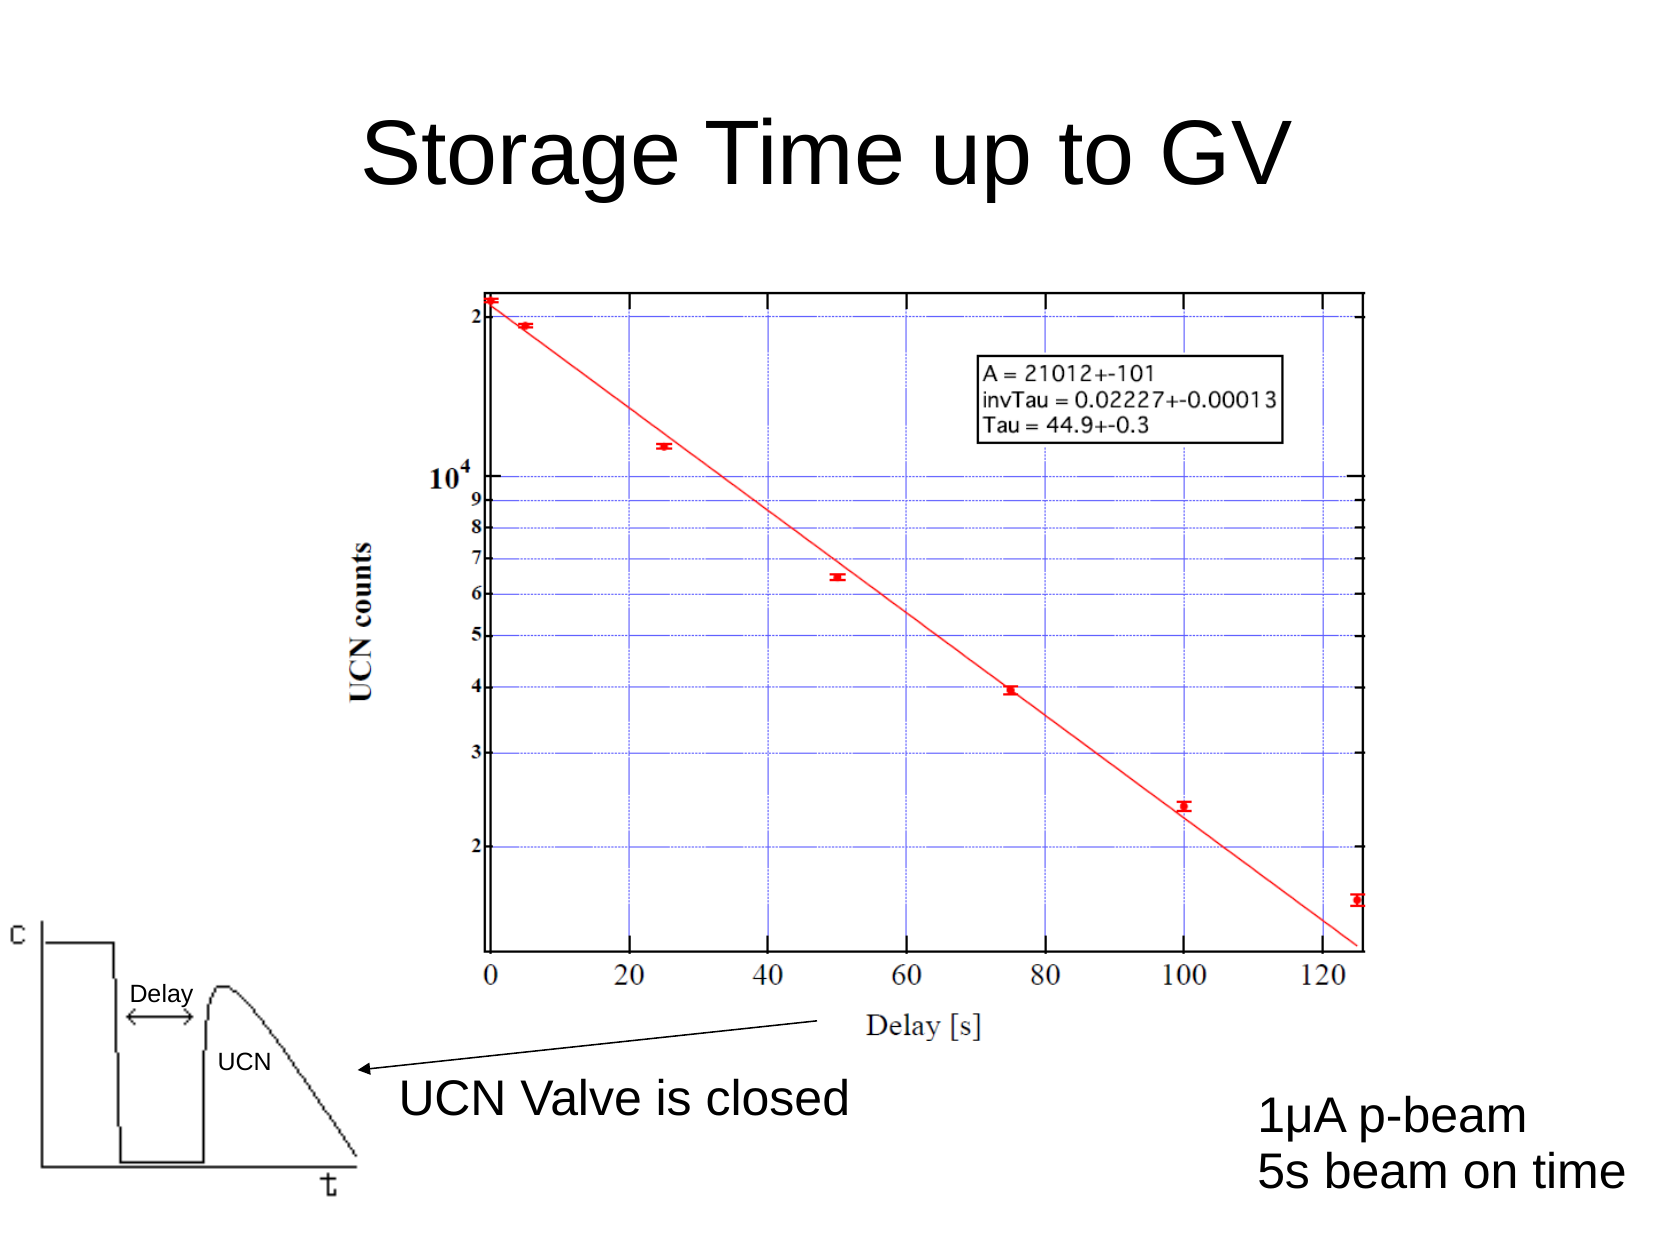

# Storage Time up to GV
Delay
UCN
UCN Valve is closed
1μA p-beam
5s beam on time